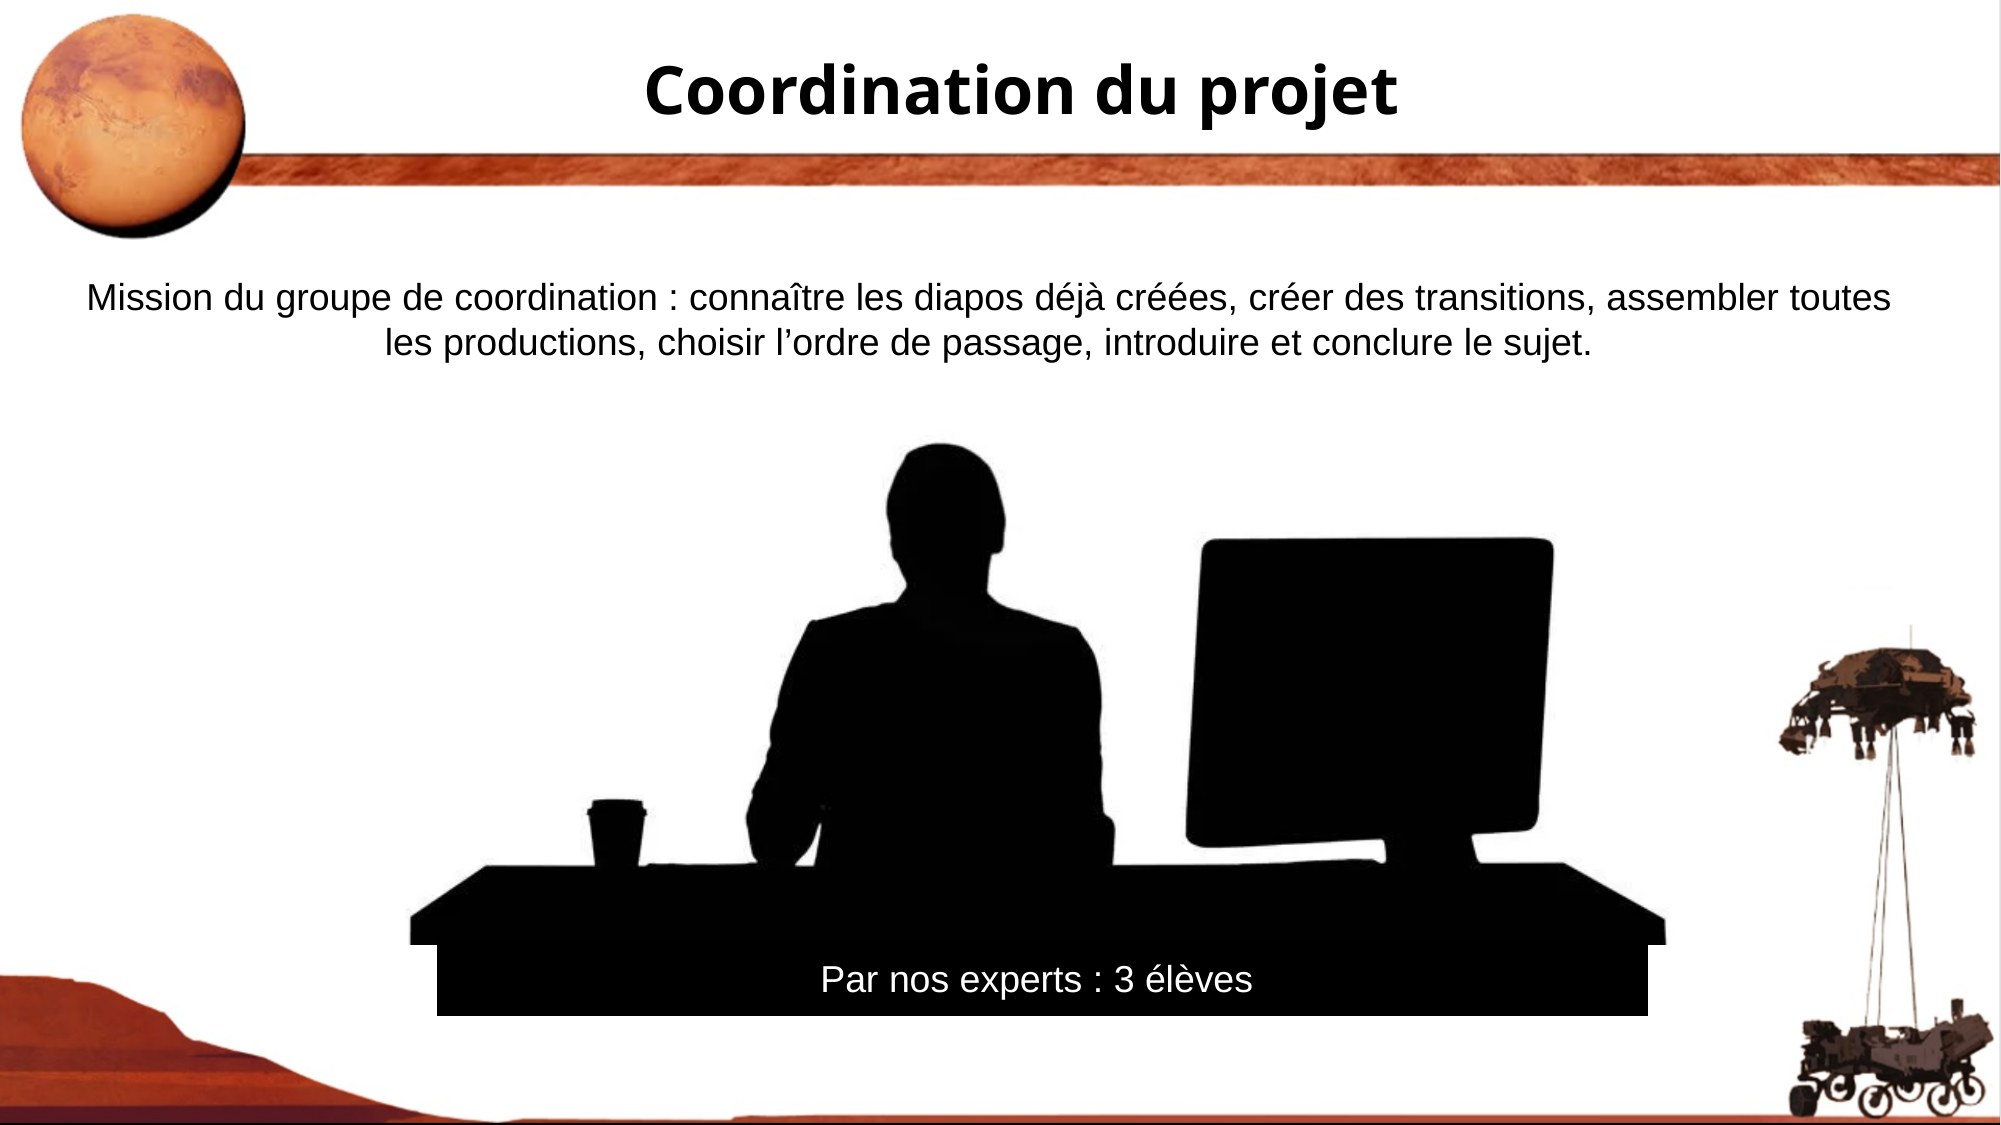

Coordination du projet
Mission du groupe de coordination : connaître les diapos déjà créées, créer des transitions, assembler toutes les productions, choisir l’ordre de passage, introduire et conclure le sujet.
Par nos experts : 3 élèves